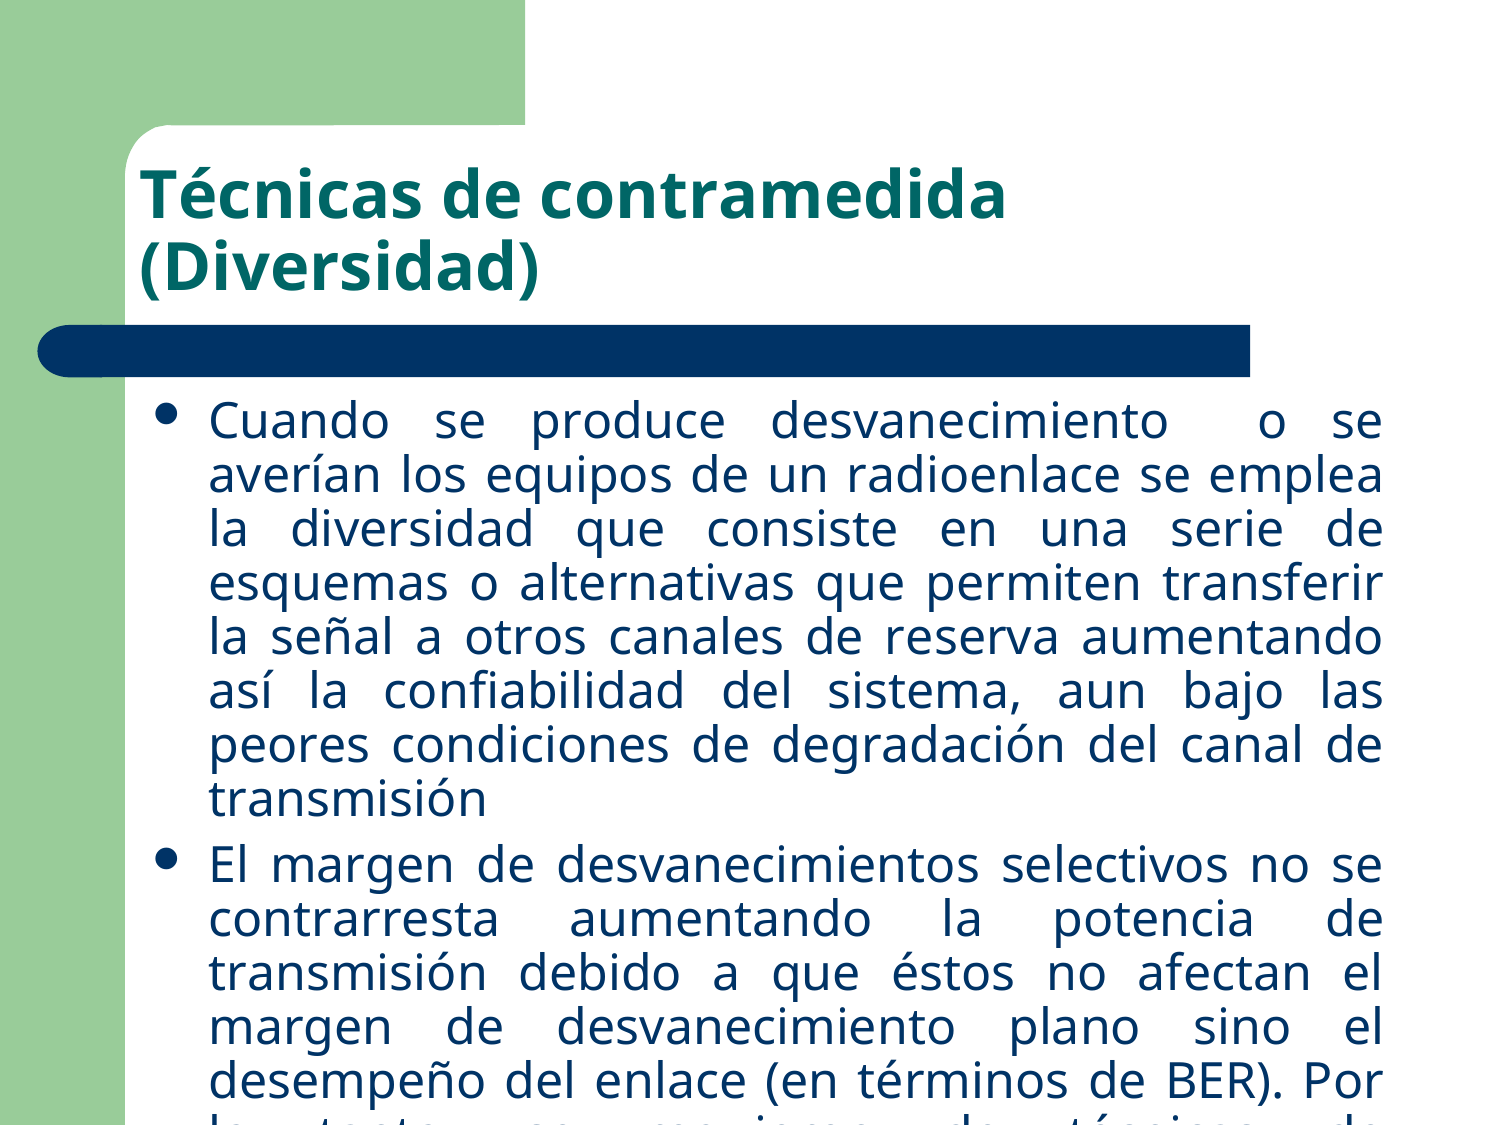

# Técnicas de contramedida (Diversidad)
Cuando se produce desvanecimiento o se averían los equipos de un radioenlace se emplea la diversidad que consiste en una serie de esquemas o alternativas que permiten transferir la señal a otros canales de reserva aumentando así la confiabilidad del sistema, aun bajo las peores condiciones de degradación del canal de transmisión
El margen de desvanecimientos selectivos no se contrarresta aumentando la potencia de transmisión debido a que éstos no afectan el margen de desvanecimiento plano sino el desempeño del enlace (en términos de BER). Por lo tanto, se requieren de técnicas de contramedida para contrarrestarlo (que también sirven para el desvanecimiento por multitrayectos).